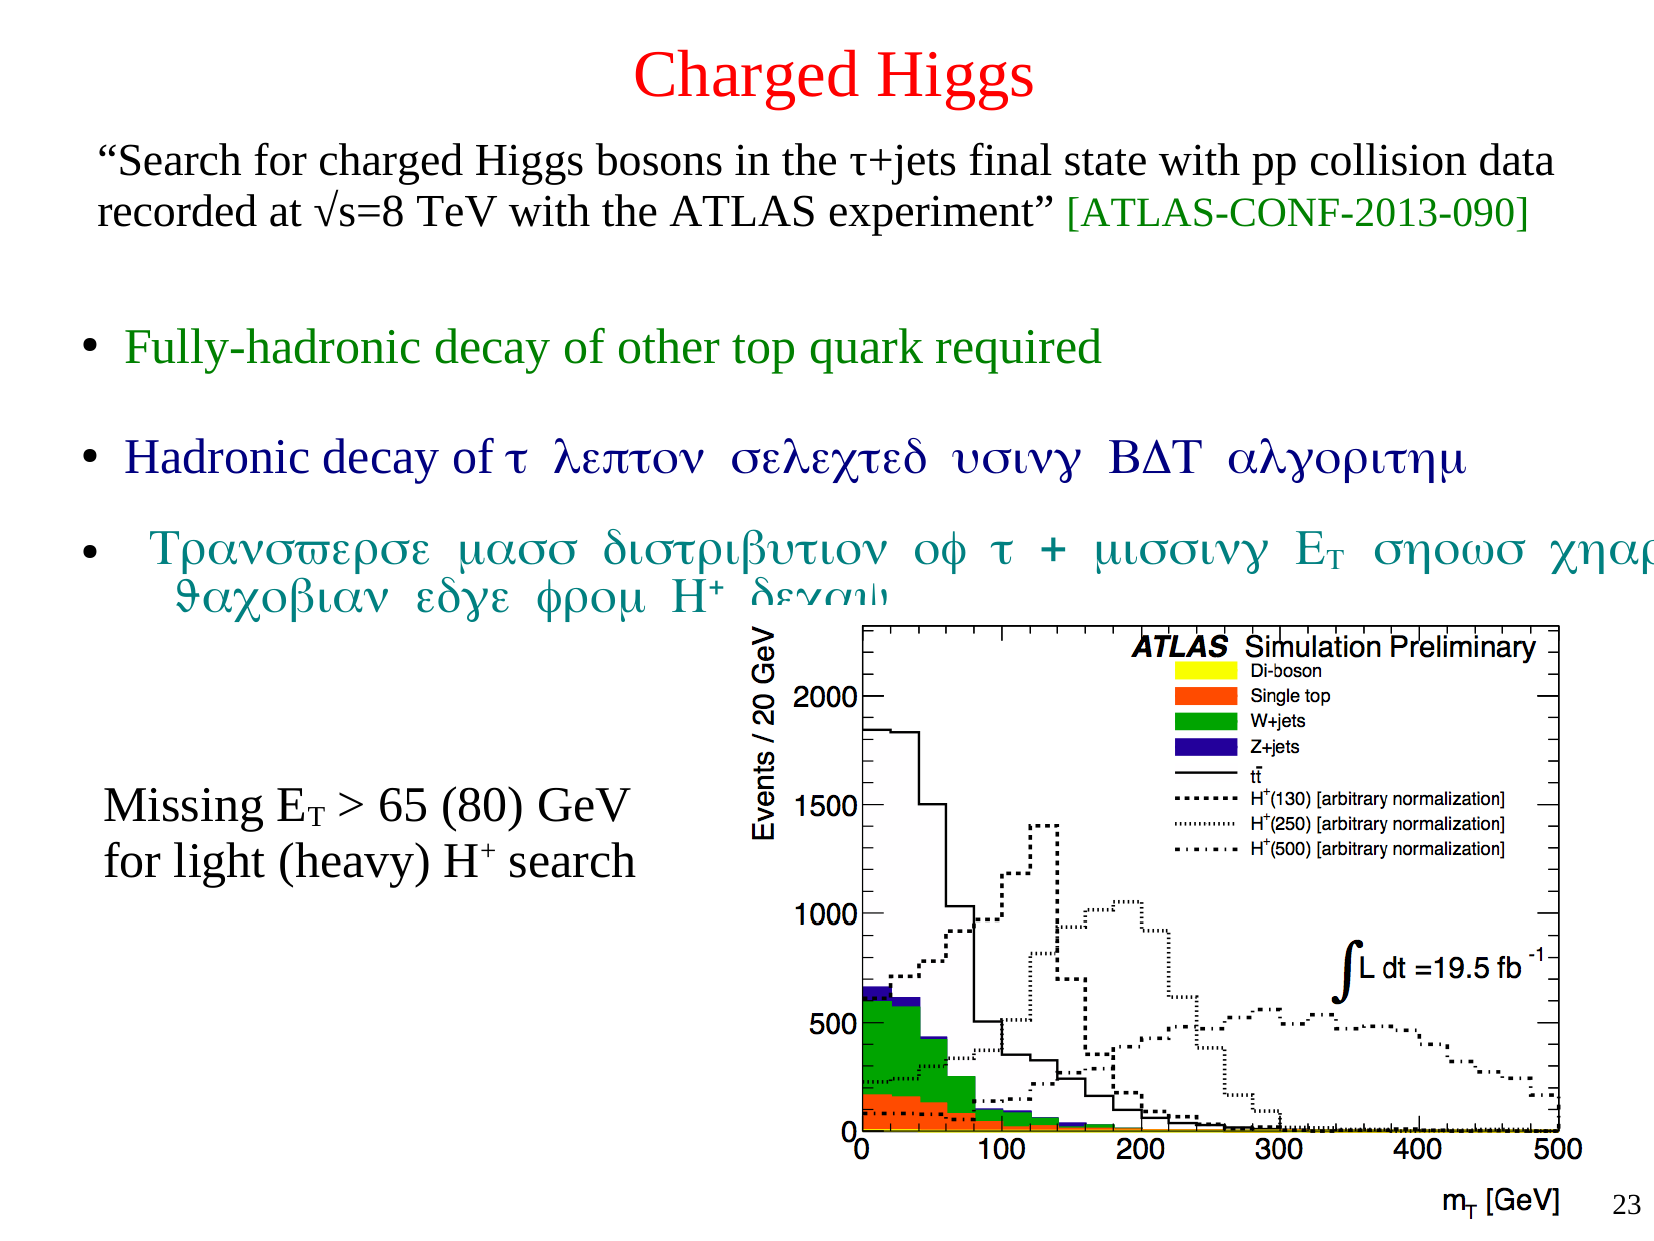

# Charged Higgs
“Search for charged Higgs bosons in the τ+jets final state with pp collision data recorded at √s=8 TeV with the ATLAS experiment” [ATLAS-CONF-2013-090]
 Fully-hadronic decay of other top quark required
 Hadronic decay of τ lepton selected using BDT algorithm
 Transverse mass distribution of τ + missing ET shows characteristic
 Jacobian edge from H+ decay
Missing ET > 65 (80) GeV
for light (heavy) H+ search
23